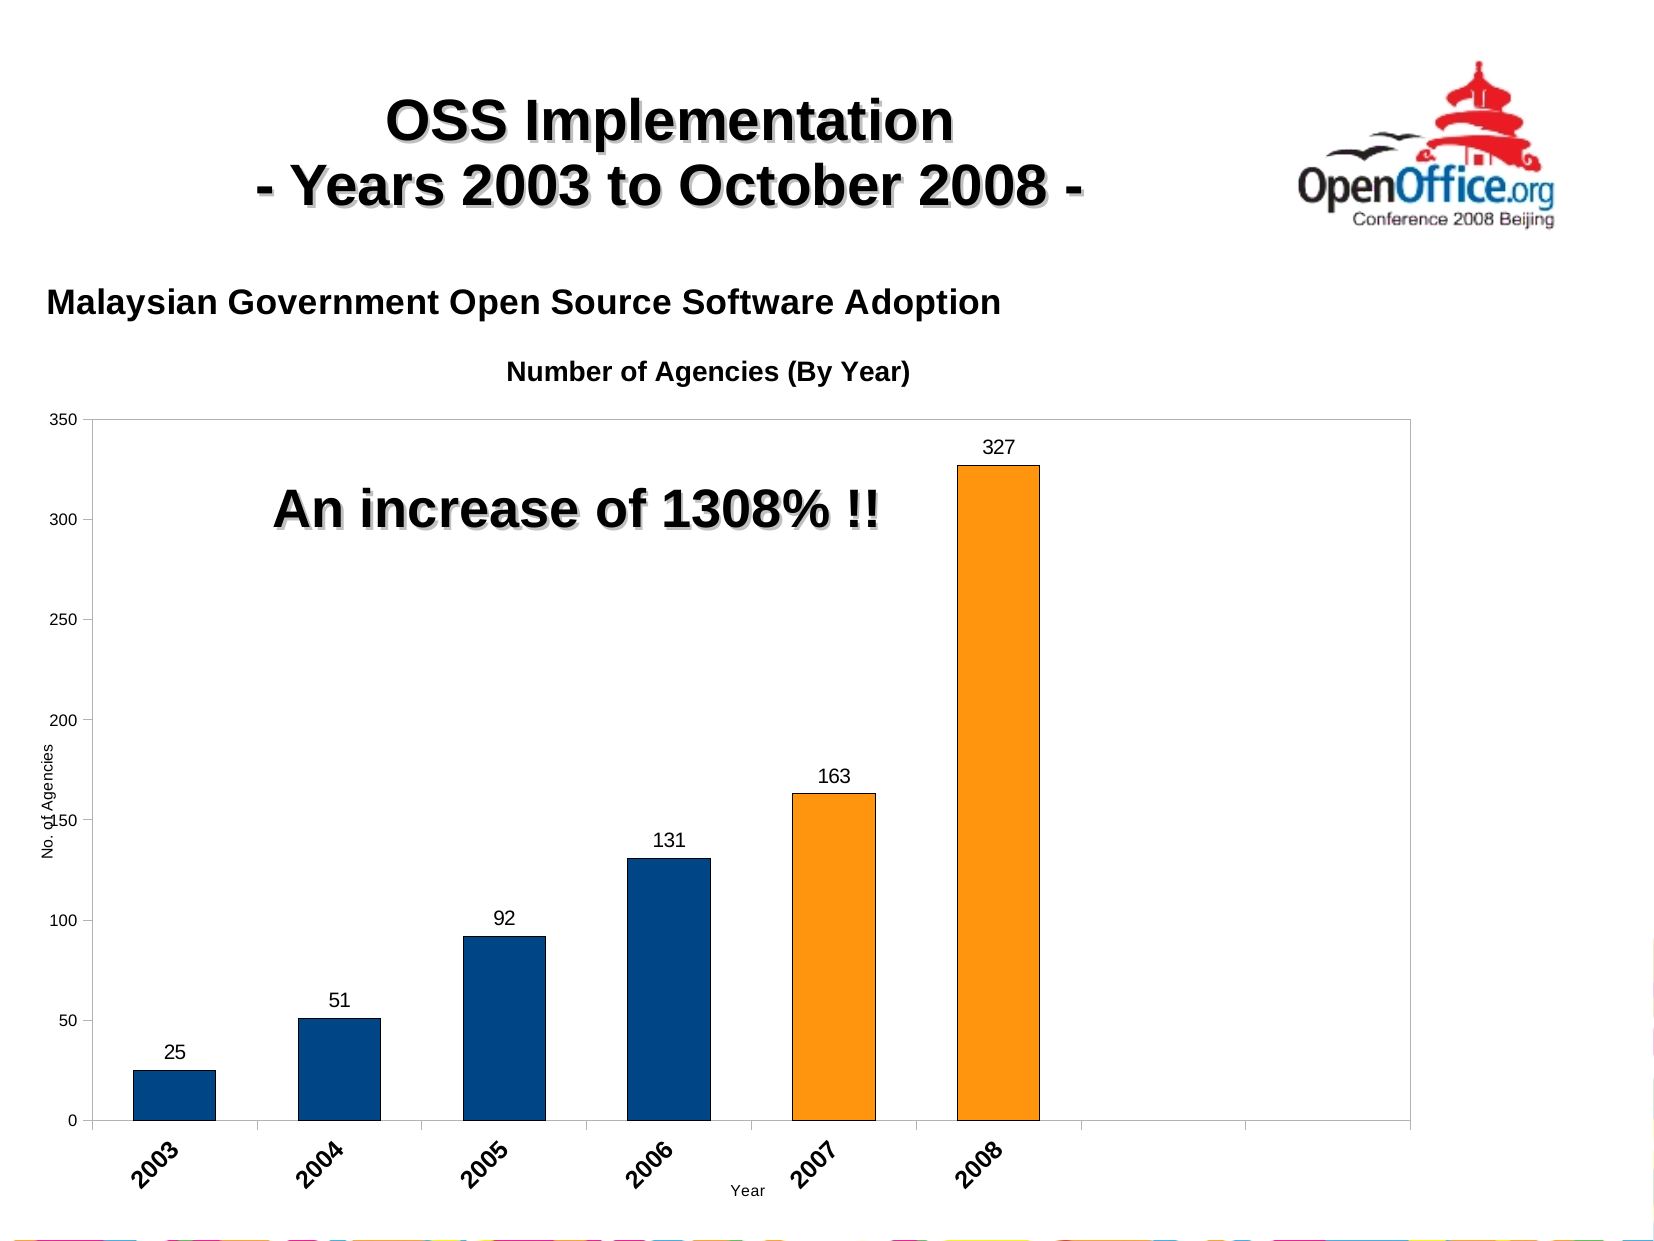

# OSS Implementation - Years 2003 to October 2008 -
### Chart: Malaysian Government Open Source Software Adoption
Number of Agencies (By Year)
| Category | No. of Agency |
|---|---|
| 2003 | 25.0 |
| 2004 | 51.0 |
| 2005 | 92.0 |
| 2006 | 131.0 |
| 2007 | 163.0 |
| 2008 | 327.0 |
| None | None |
| None | None |An increase of 1308% !!